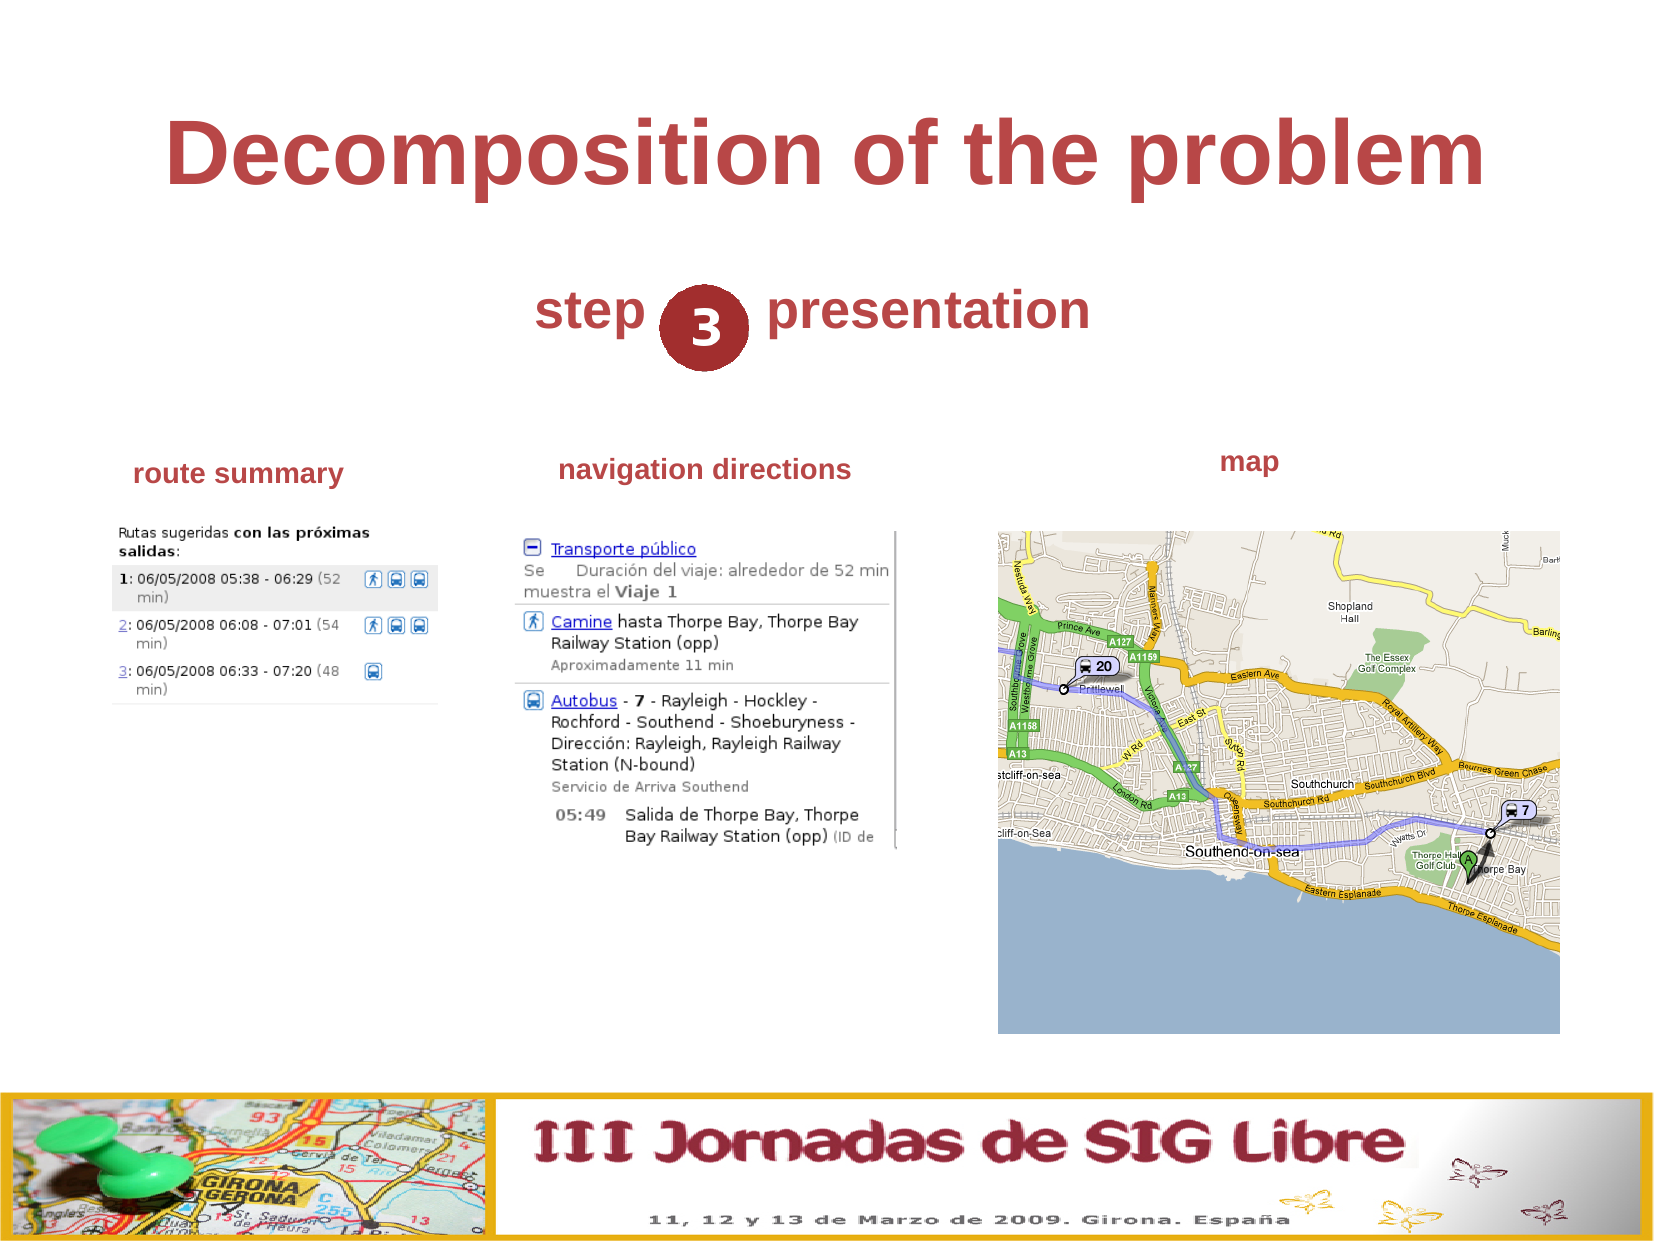

# Decomposition of the problem
step presentation
map
navigation directions
route summary